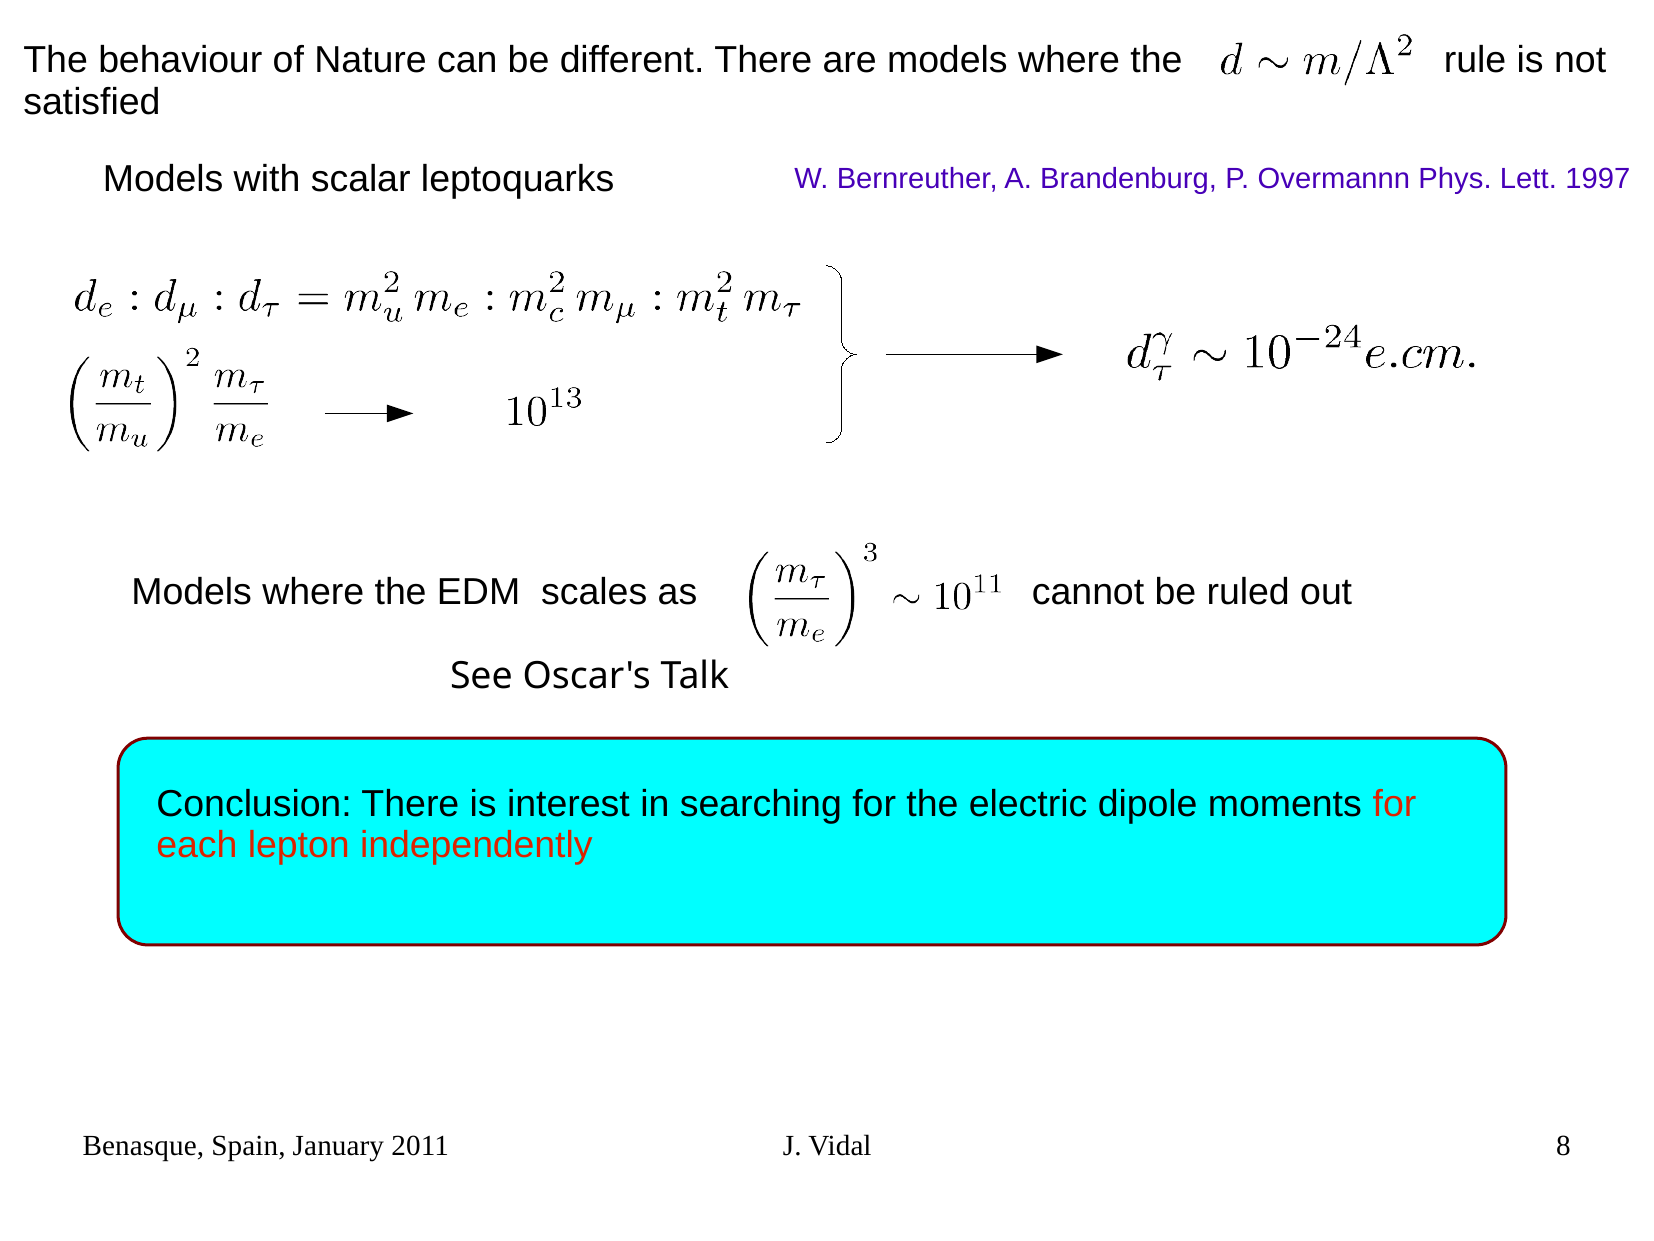

The behaviour of Nature can be different. There are models where the rule is not satisfied
W. Bernreuther, A. Brandenburg, P. Overmannn Phys. Lett. 1997
Models with scalar leptoquarks
Models where the EDM scales as cannot be ruled out
See Oscar's Talk
Conclusion: There is interest in searching for the electric dipole moments for each lepton independently
Benasque, Spain, January 2011
J. Vidal
8